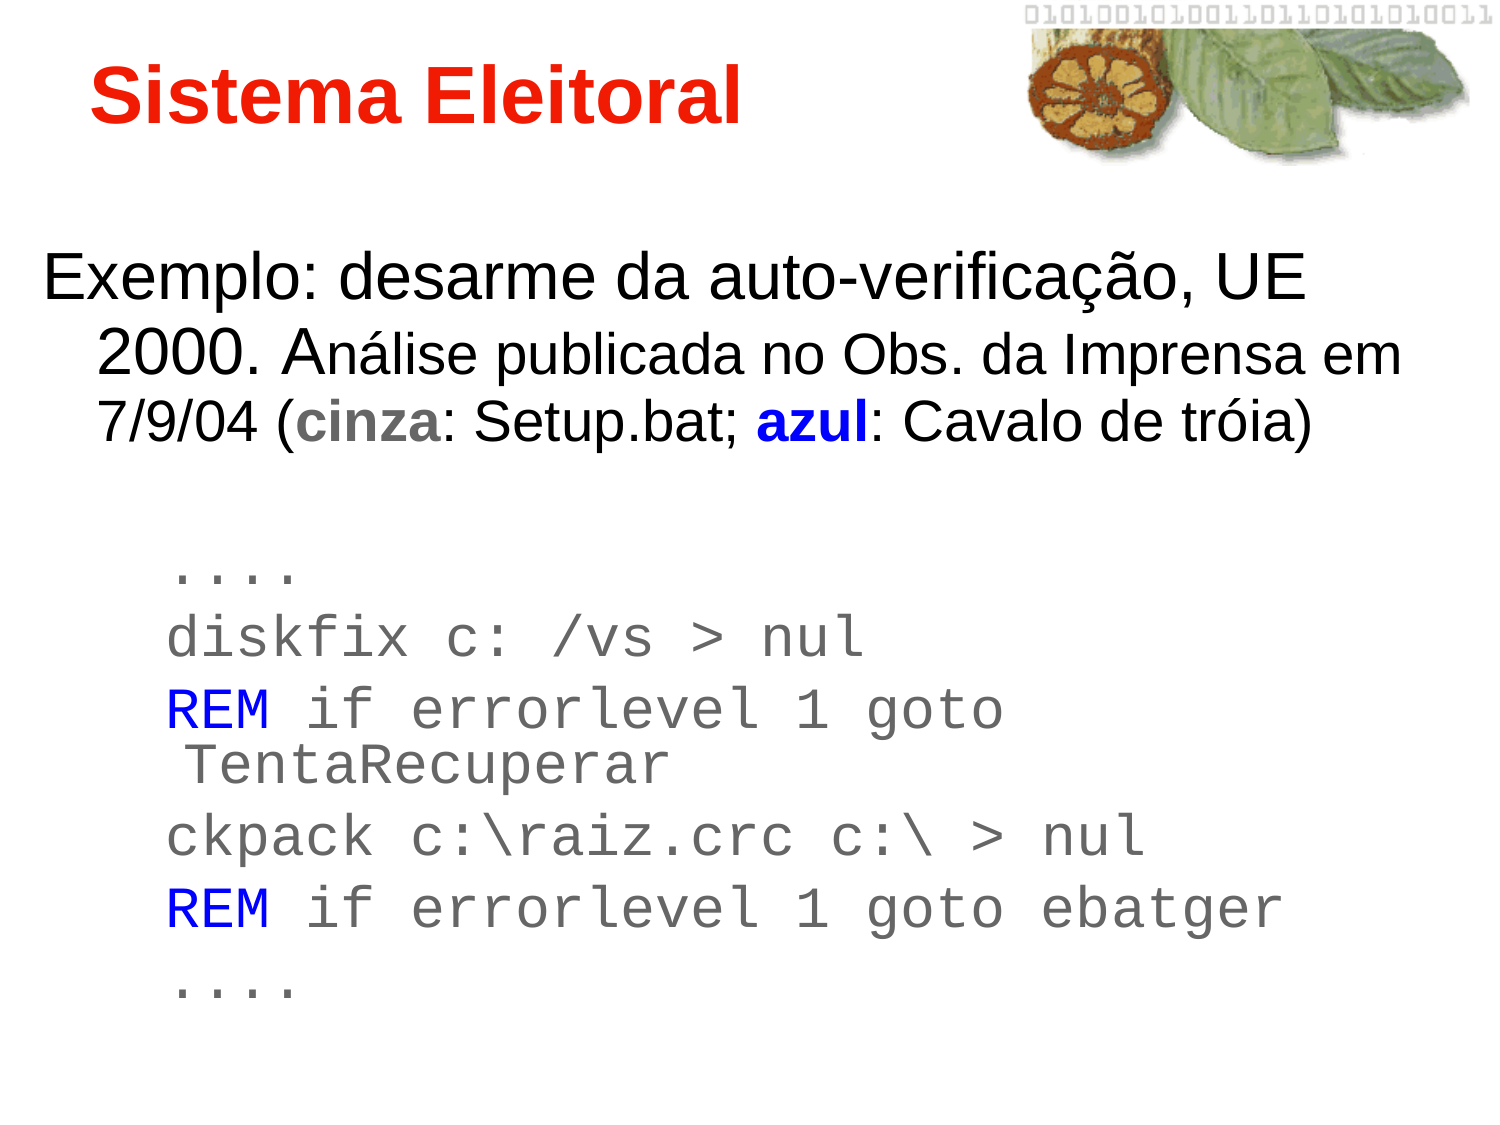

# Sistema Eleitoral
Exemplo: desarme da auto-verificação, UE 2000. Análise publicada no Obs. da Imprensa em 7/9/04 (cinza: Setup.bat; azul: Cavalo de tróia)
 ....
 diskfix c: /vs > nul
 REM if errorlevel 1 goto TentaRecuperar
 ckpack c:\raiz.crc c:\ > nul
 REM if errorlevel 1 goto ebatger
 ....